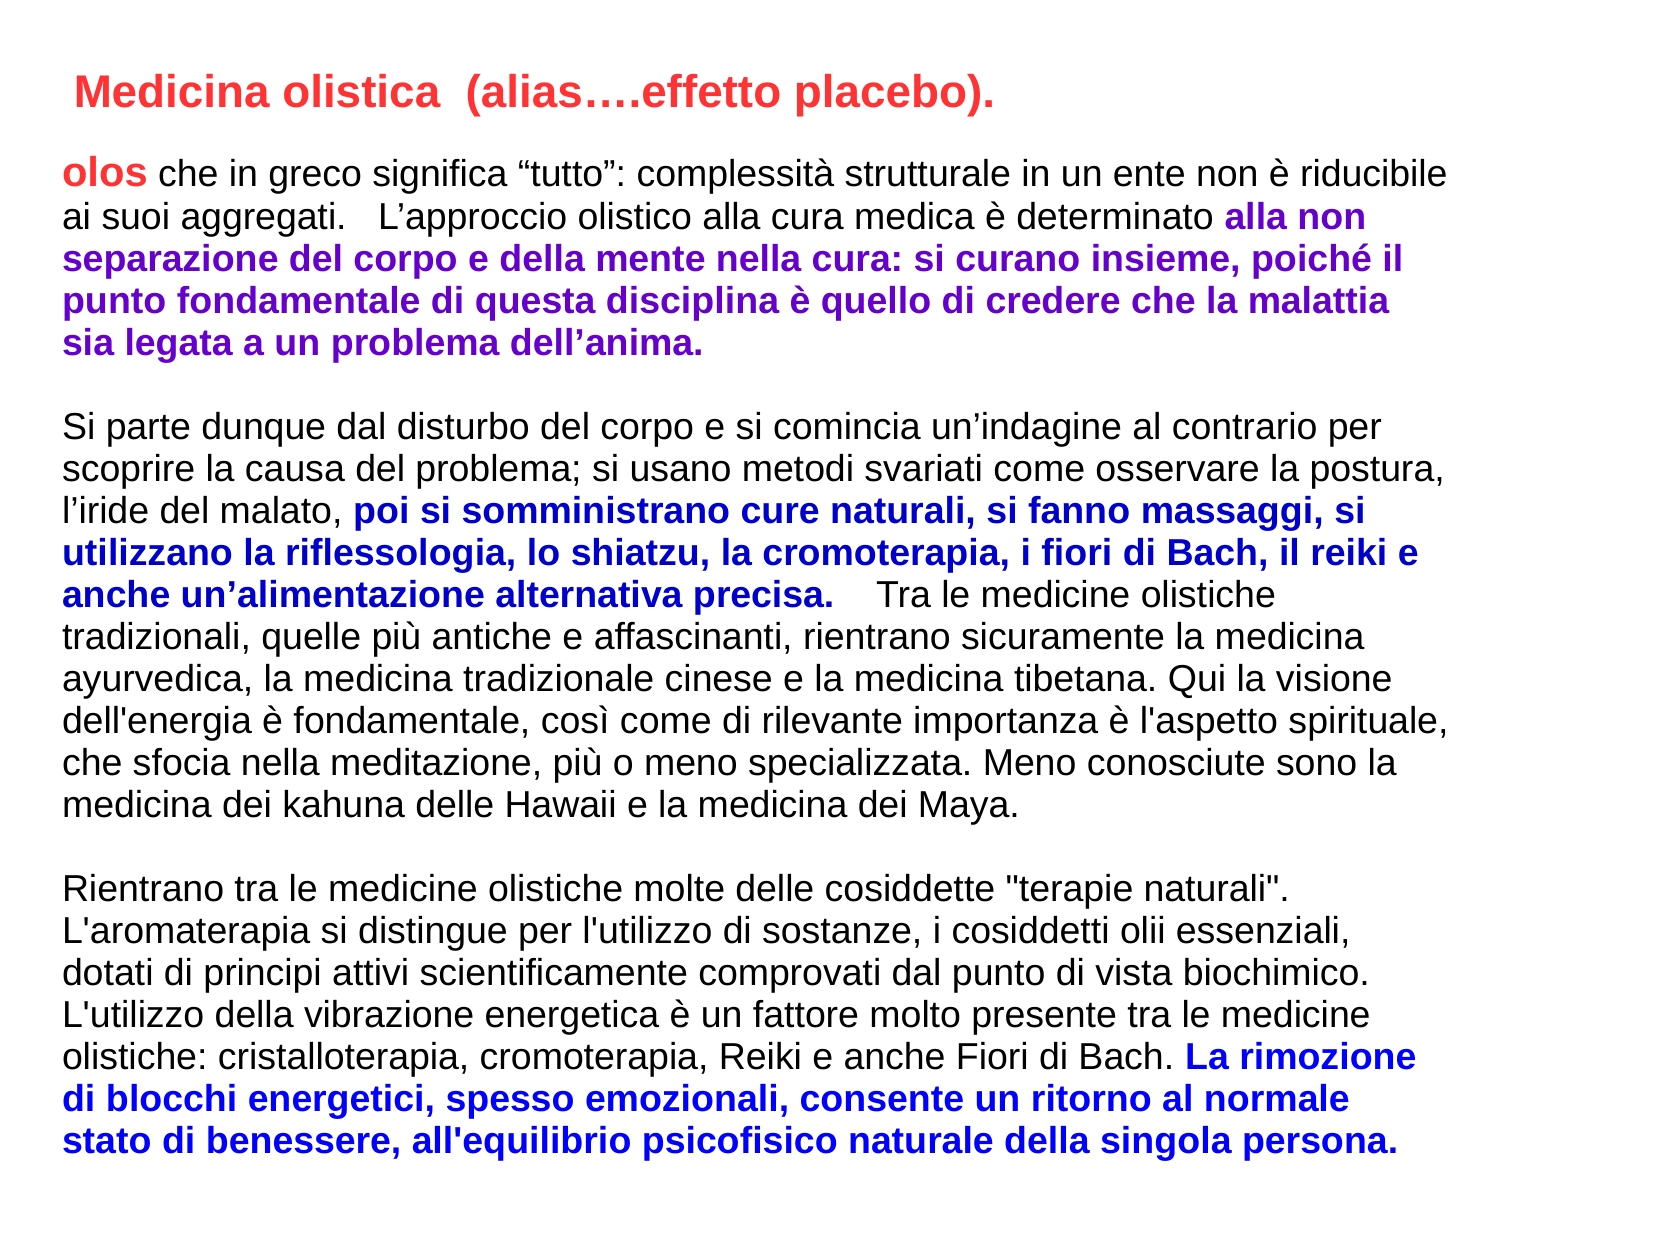

Medicina olistica (alias….effetto placebo).
olos che in greco significa “tutto”: complessità strutturale in un ente non è riducibile ai suoi aggregati. L’approccio olistico alla cura medica è determinato alla non separazione del corpo e della mente nella cura: si curano insieme, poiché il punto fondamentale di questa disciplina è quello di credere che la malattia sia legata a un problema dell’anima.
Si parte dunque dal disturbo del corpo e si comincia un’indagine al contrario per scoprire la causa del problema; si usano metodi svariati come osservare la postura, l’iride del malato, poi si somministrano cure naturali, si fanno massaggi, si utilizzano la riflessologia, lo shiatzu, la cromoterapia, i fiori di Bach, il reiki e anche un’alimentazione alternativa precisa. Tra le medicine olistiche tradizionali, quelle più antiche e affascinanti, rientrano sicuramente la medicina ayurvedica, la medicina tradizionale cinese e la medicina tibetana. Qui la visione dell'energia è fondamentale, così come di rilevante importanza è l'aspetto spirituale, che sfocia nella meditazione, più o meno specializzata. Meno conosciute sono la medicina dei kahuna delle Hawaii e la medicina dei Maya.
Rientrano tra le medicine olistiche molte delle cosiddette "terapie naturali". L'aromaterapia si distingue per l'utilizzo di sostanze, i cosiddetti olii essenziali, dotati di principi attivi scientificamente comprovati dal punto di vista biochimico. L'utilizzo della vibrazione energetica è un fattore molto presente tra le medicine olistiche: cristalloterapia, cromoterapia, Reiki e anche Fiori di Bach. La rimozione di blocchi energetici, spesso emozionali, consente un ritorno al normale stato di benessere, all'equilibrio psicofisico naturale della singola persona.